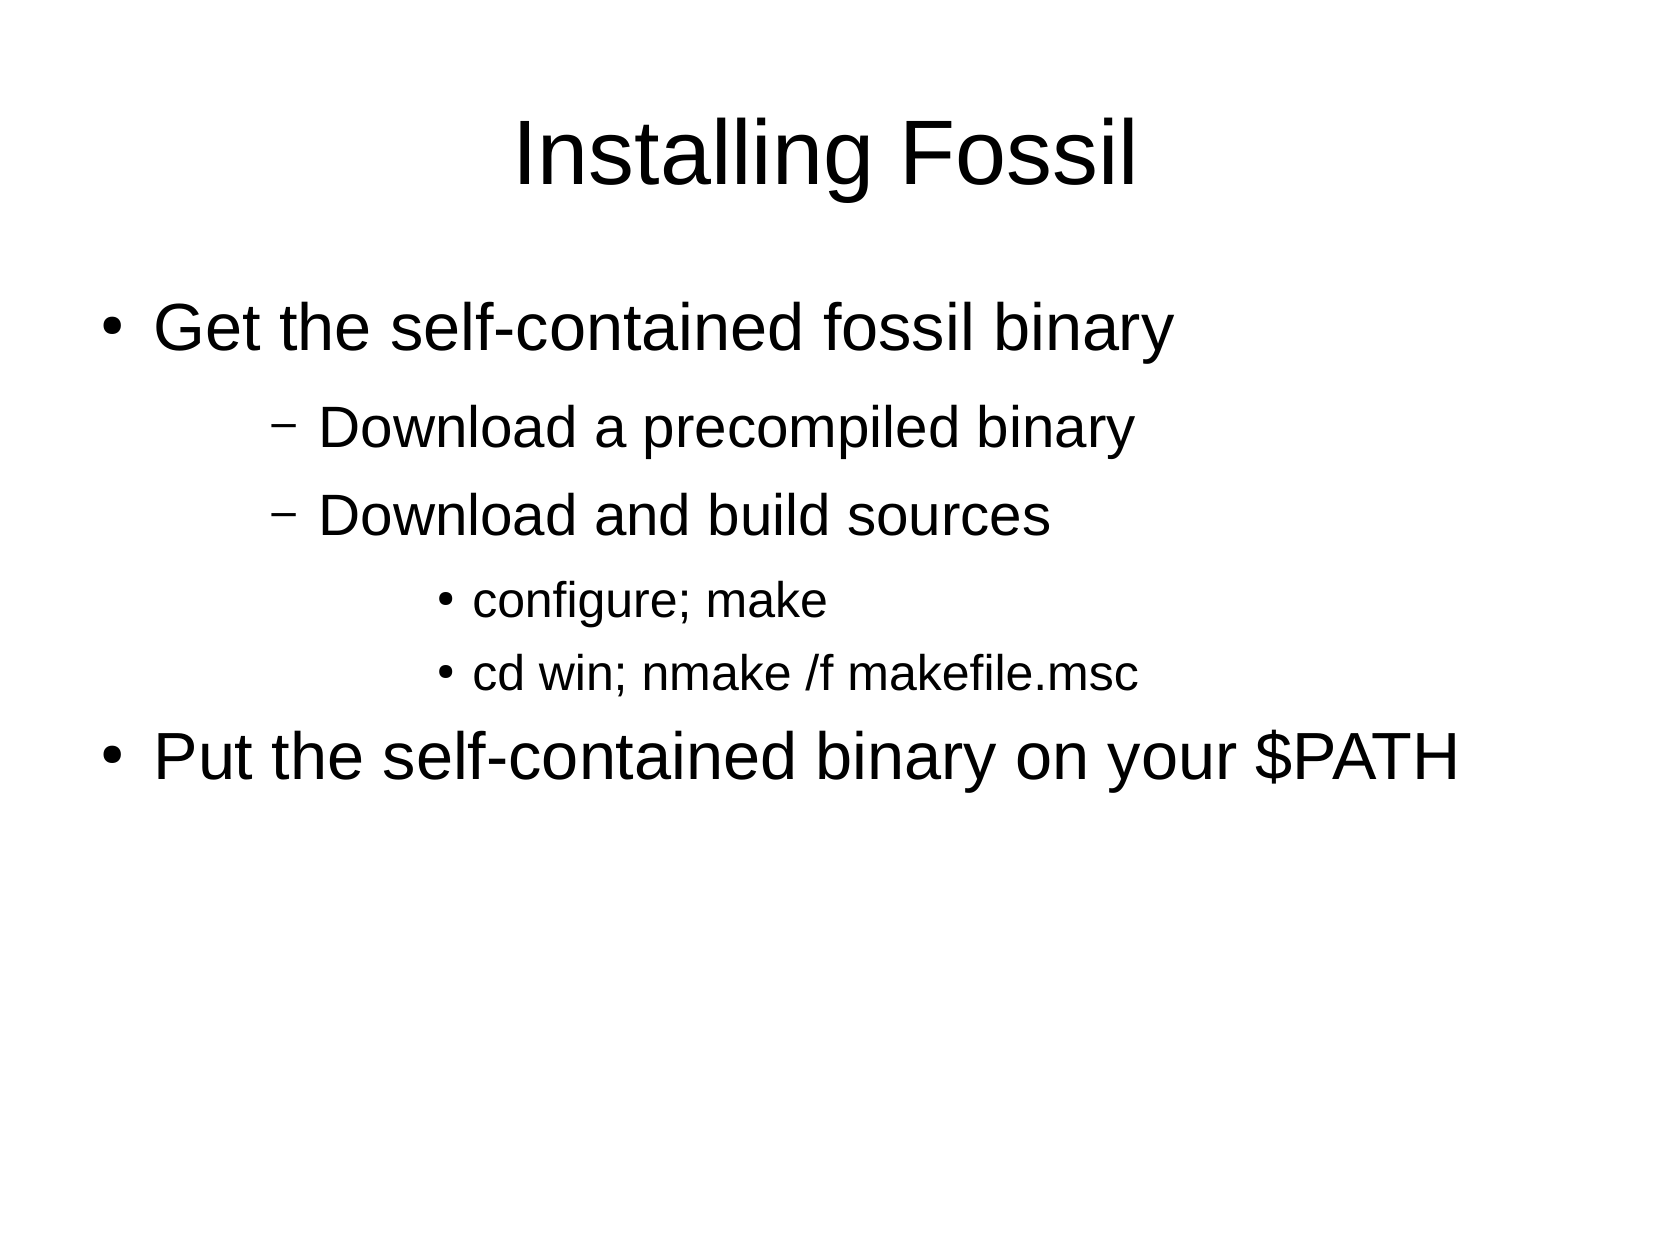

# Installing Fossil
Get the self-contained fossil binary
Download a precompiled binary
Download and build sources
configure; make
cd win; nmake /f makefile.msc
Put the self-contained binary on your $PATH